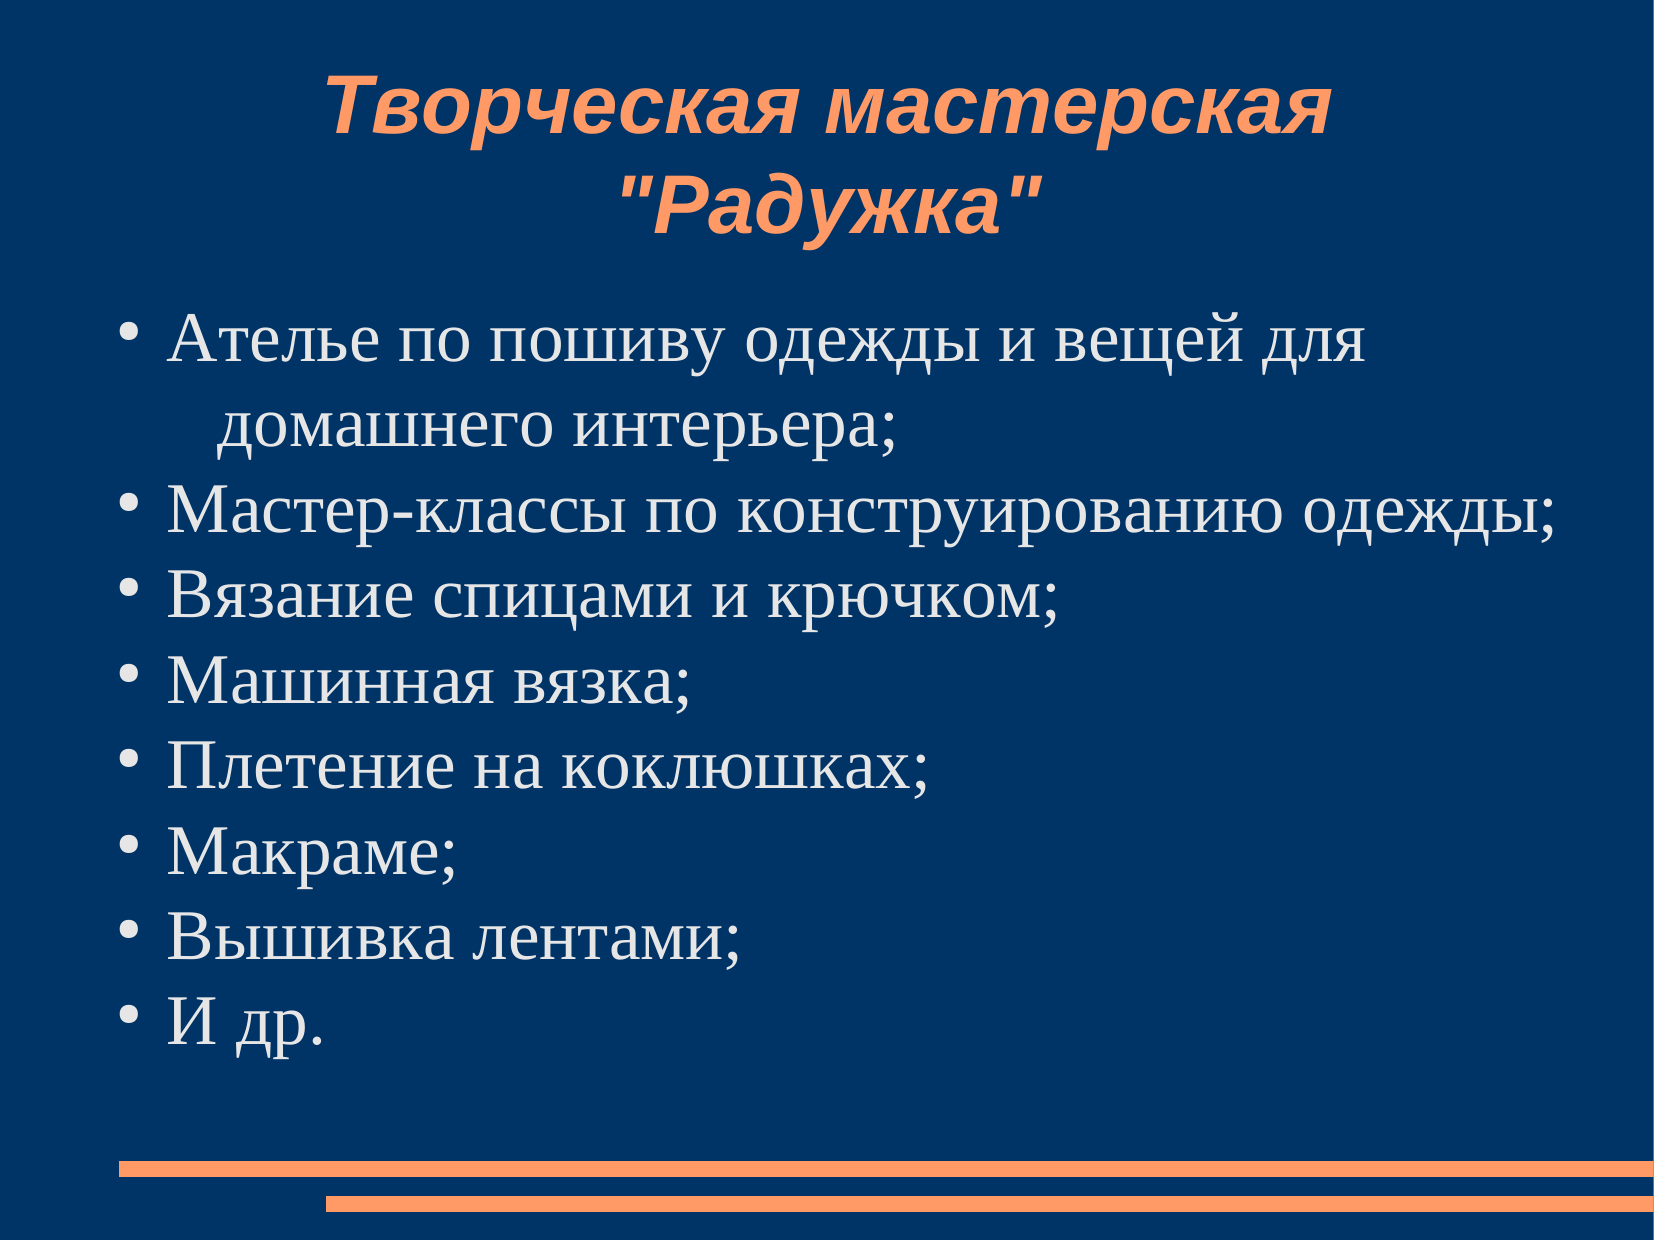

# Творческая мастерская "Радужка"
Ателье по пошиву одежды и вещей для домашнего интерьера;
Мастер-классы по конструированию одежды;
Вязание спицами и крючком;
Машинная вязка;
Плетение на коклюшках;
Макраме;
Вышивка лентами;
И др.